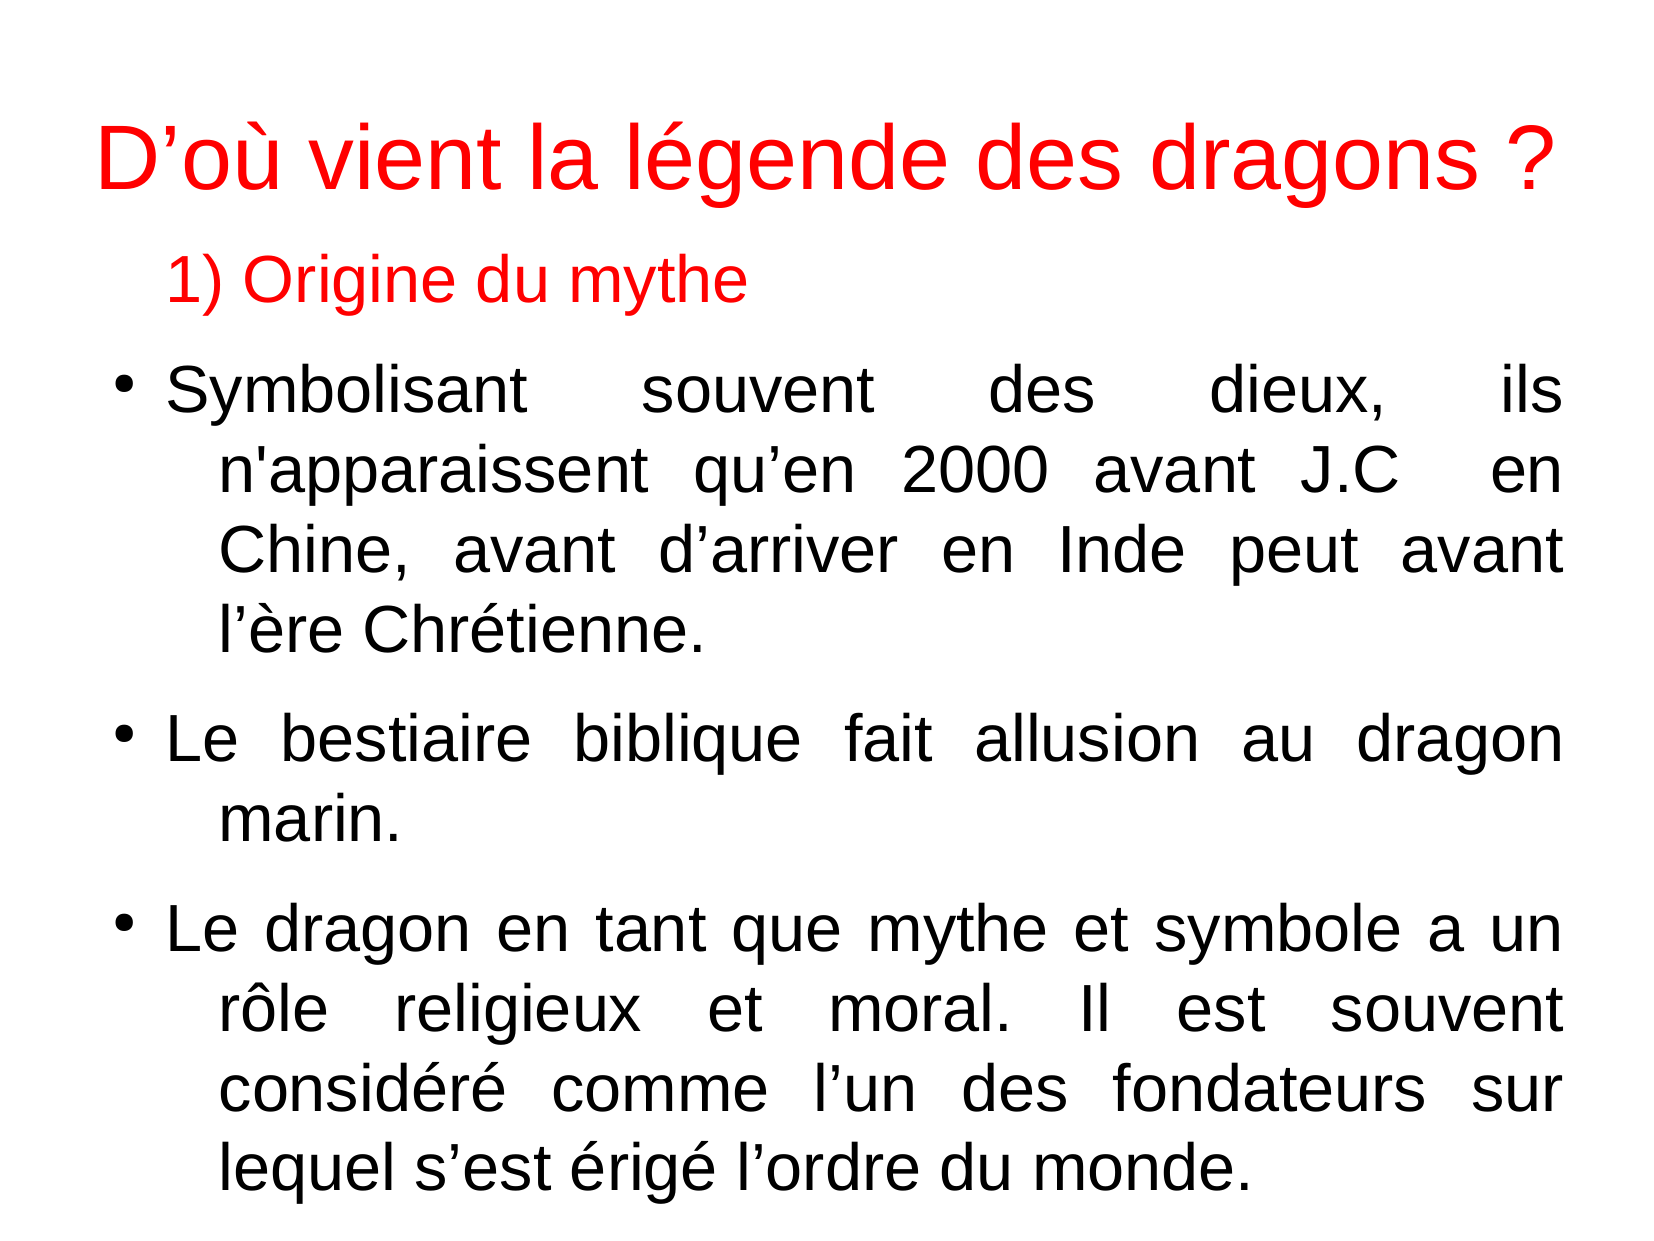

# D’où vient la légende des dragons ?
1) Origine du mythe
Symbolisant souvent des dieux, ils n'apparaissent qu’en 2000 avant J.C en Chine, avant d’arriver en Inde peut avant l’ère Chrétienne.
Le bestiaire biblique fait allusion au dragon marin.
Le dragon en tant que mythe et symbole a un rôle religieux et moral. Il est souvent considéré comme l’un des fondateurs sur lequel s’est érigé l’ordre du monde.